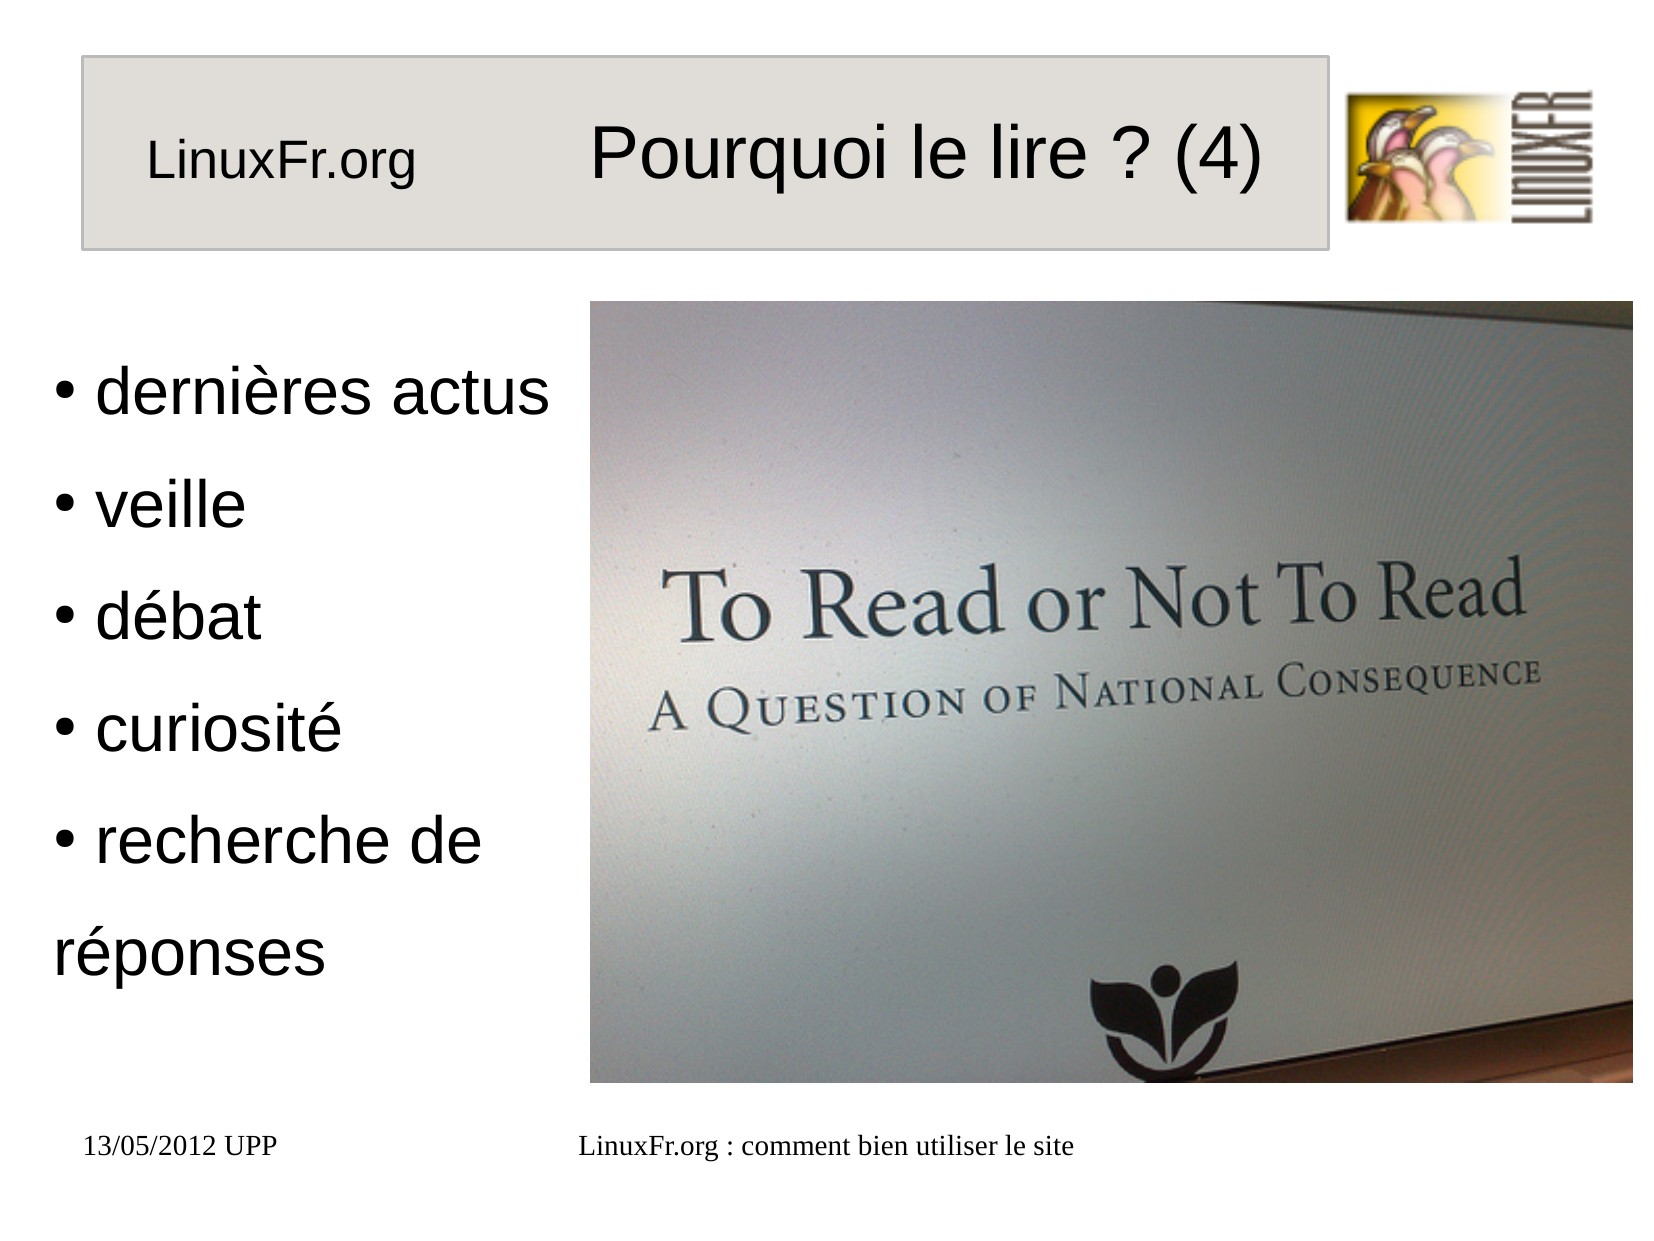

# LinuxFr.org			Pourquoi le lire ? (4)
 dernières actus
 veille
 débat
 curiosité
 recherche de réponses